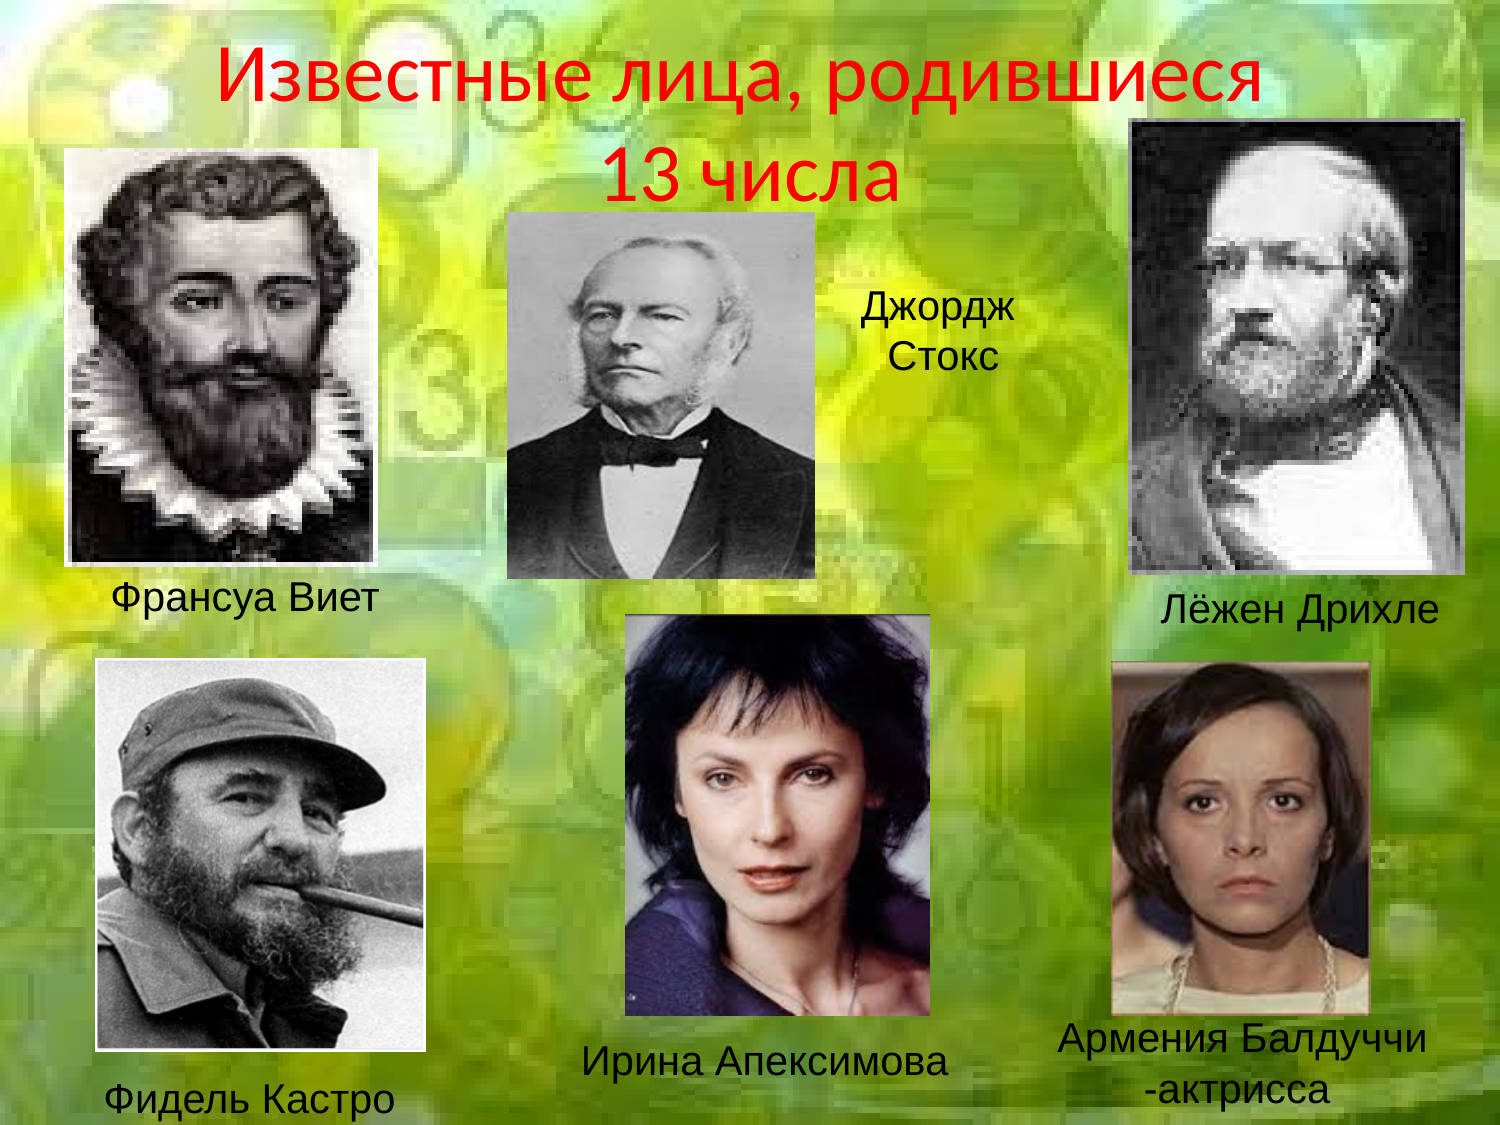

# Известные лица, родившиеся 13 числа
Джордж
Стокс
Франсуа Виет
Лёжен Дрихле
 Армения Балдуччи -актрисса
Ирина Апексимова
Фидель Кастро